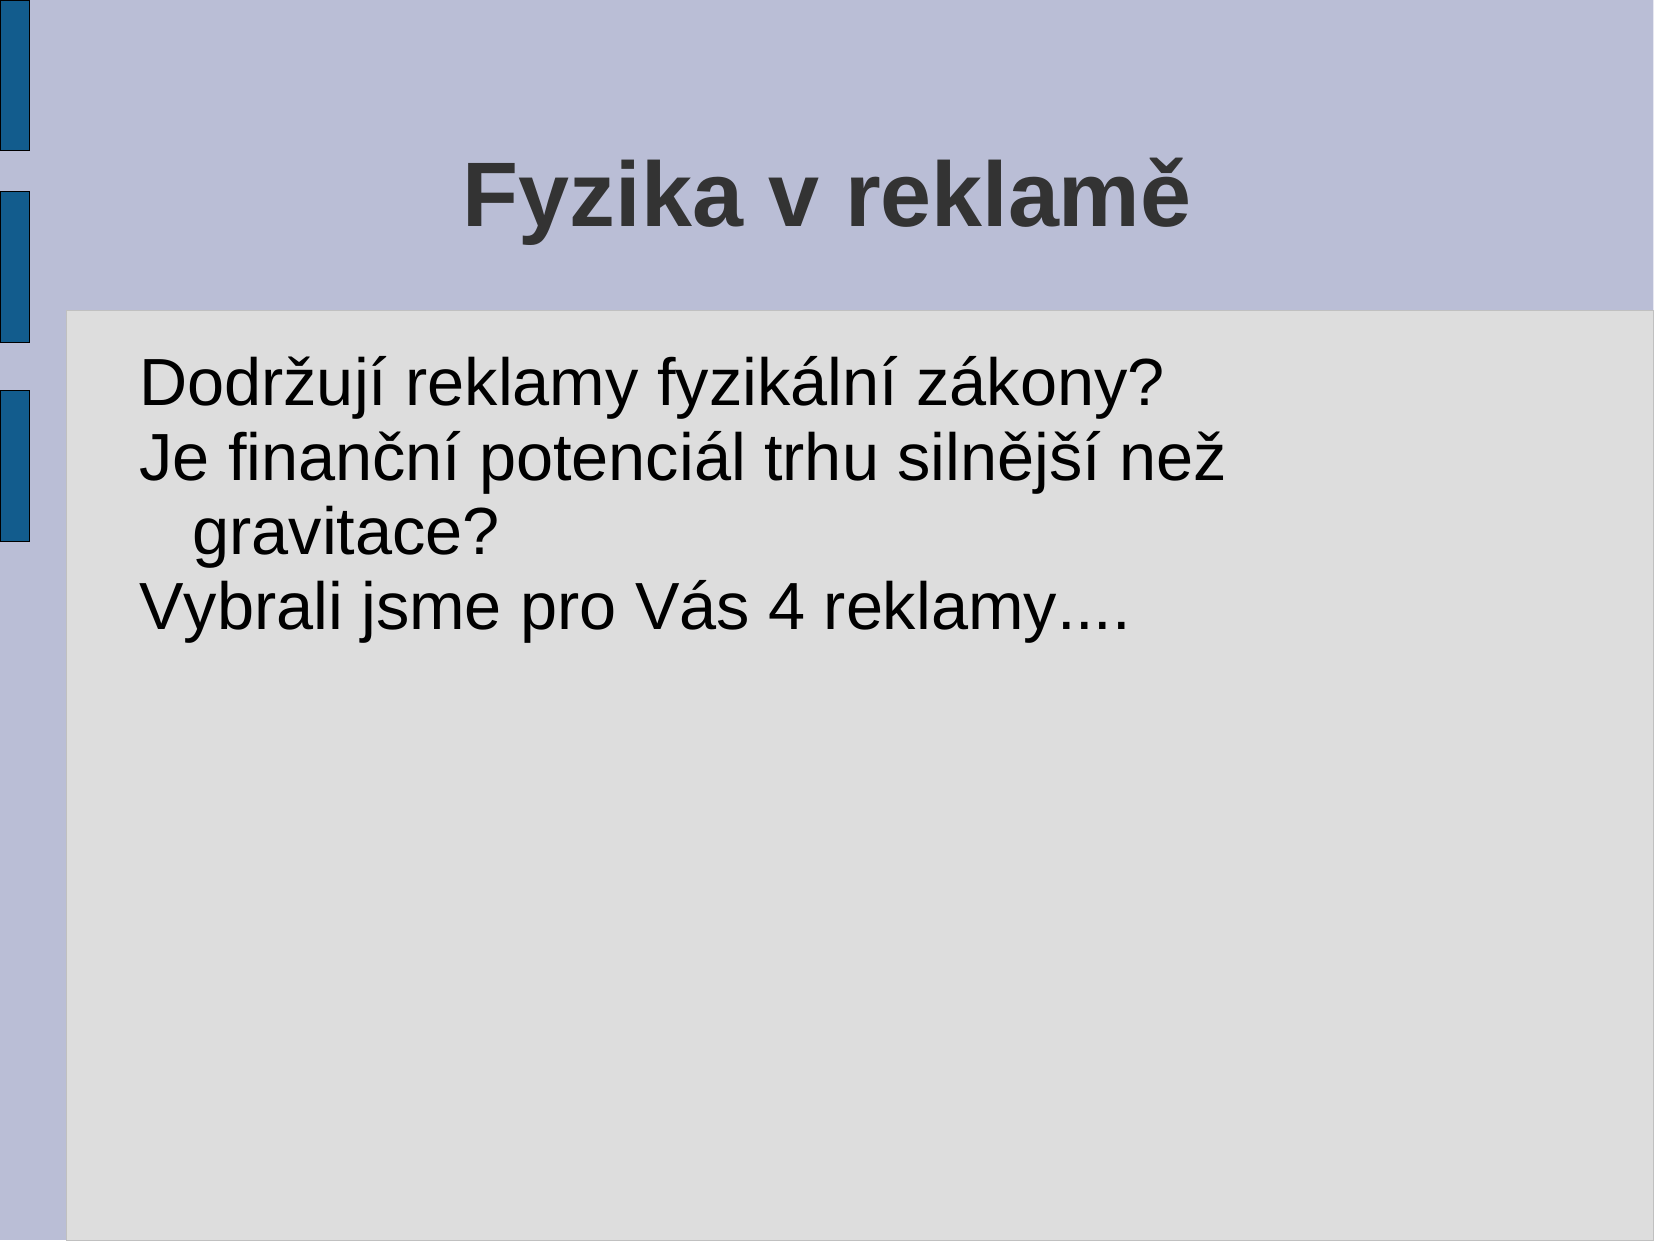

# Fyzika v reklamě
Dodržují reklamy fyzikální zákony?
Je finanční potenciál trhu silnější než gravitace?
Vybrali jsme pro Vás 4 reklamy....